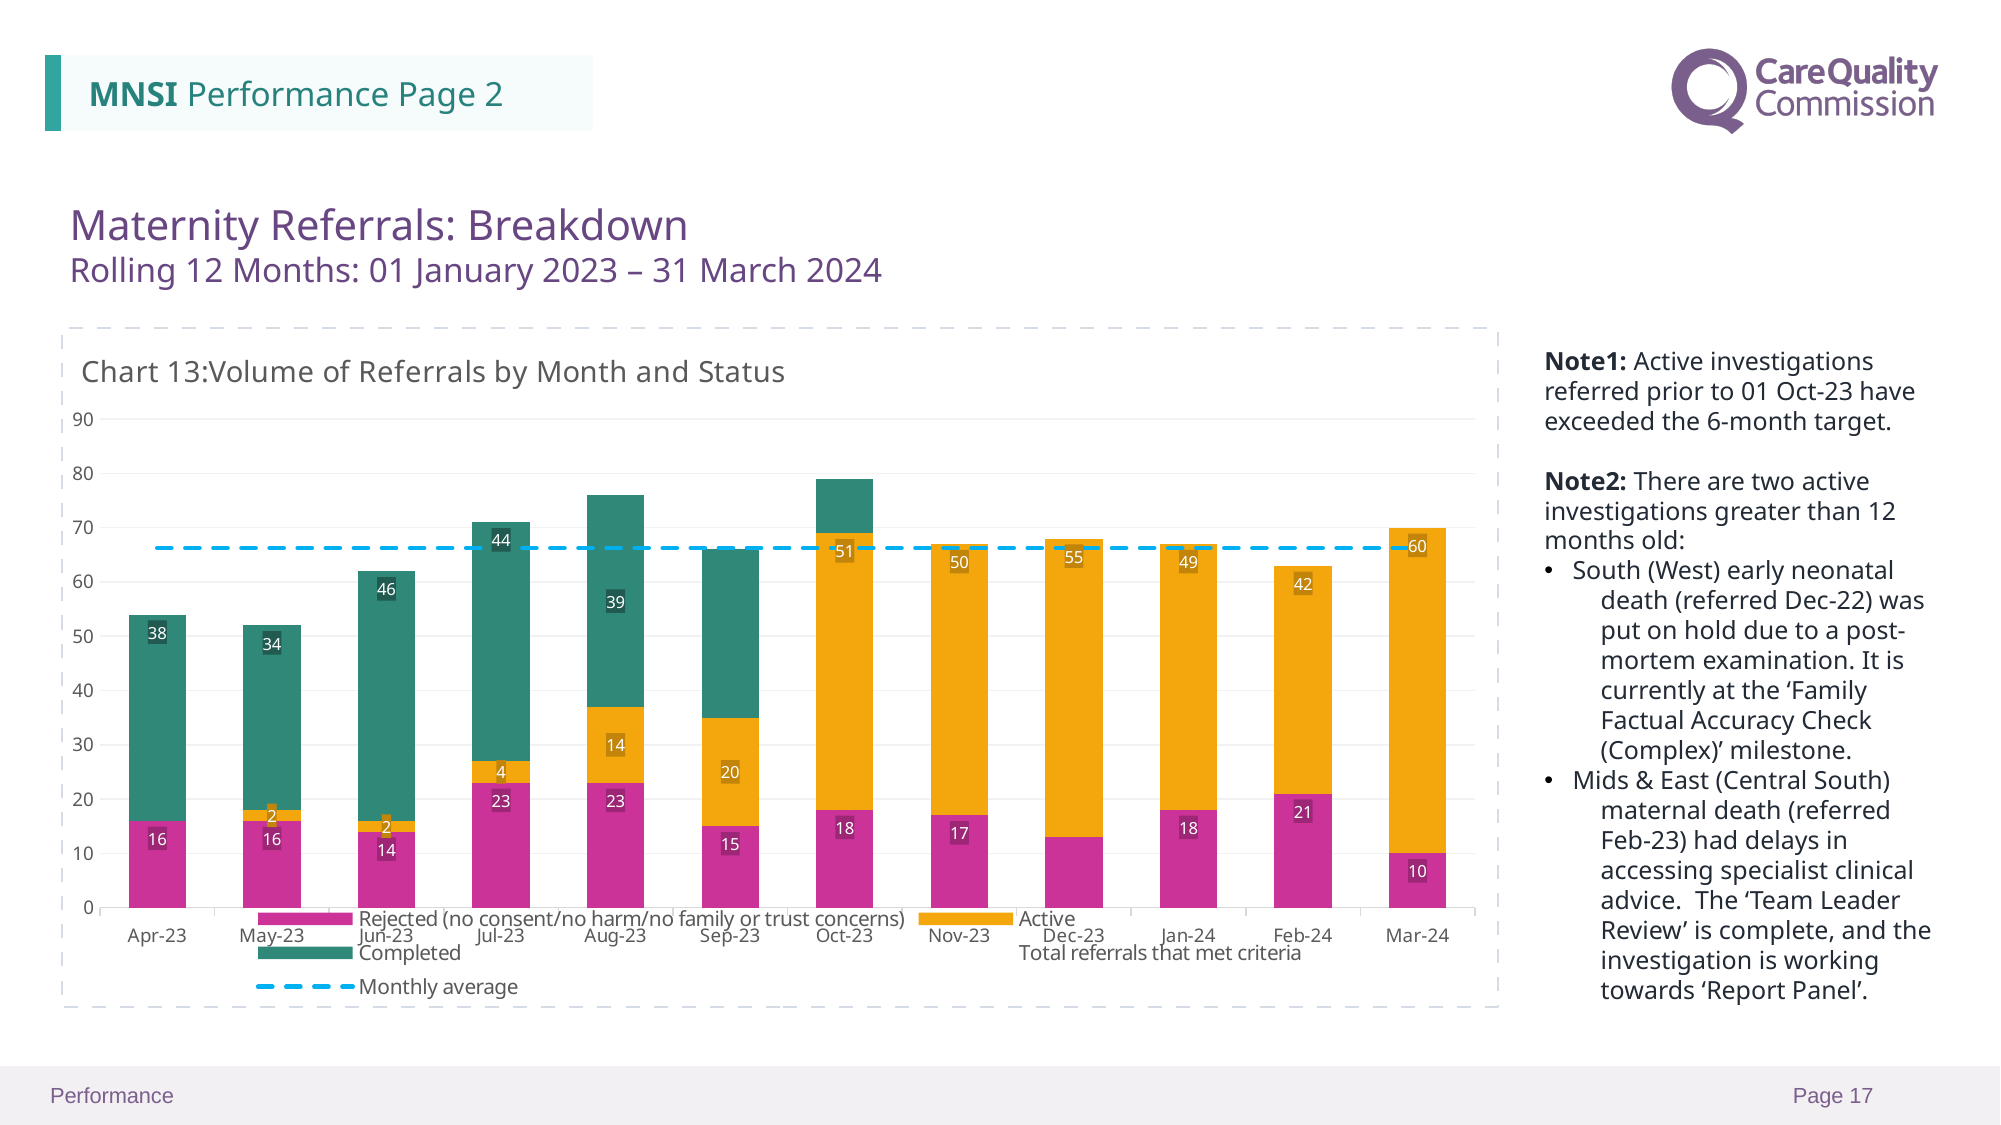

# MNSI Performance Page 2
Maternity Referrals: Breakdown
Rolling 12 Months: 01 January 2023 – 31 March 2024
### Chart: Chart 13:Volume of Referrals by Month and Status
| Category | Rejected (no consent/no harm/no family or trust concerns) | Active | Completed | Total referrals that met criteria | Monthly average |
|---|---|---|---|---|---|
| 45017 | 16.0 | 0.0 | 38.0 | 54.0 | 66.25 |
| 45047 | 16.0 | 2.0 | 34.0 | 52.0 | 66.25 |
| 45078 | 14.0 | 2.0 | 46.0 | 62.0 | 66.25 |
| 45108 | 23.0 | 4.0 | 44.0 | 71.0 | 66.25 |
| 45139 | 23.0 | 14.0 | 39.0 | 76.0 | 66.25 |
| 45170 | 15.0 | 20.0 | 31.0 | 66.0 | 66.25 |
| 45200 | 18.0 | 51.0 | 10.0 | 79.0 | 66.25 |
| 45231 | 17.0 | 50.0 | 0.0 | 67.0 | 66.25 |
| 45261 | 13.0 | 55.0 | 0.0 | 68.0 | 66.25 |
| 45292 | 18.0 | 49.0 | 0.0 | 67.0 | 66.25 |
| 45323 | 21.0 | 42.0 | 0.0 | 63.0 | 66.25 |
| 45352 | 10.0 | 60.0 | 0.0 | 70.0 | 66.25 |Note1: Active investigations referred prior to 01 Oct-23 have exceeded the 6-month target.
Note2: There are two active investigations greater than 12 months old:
South (West) early neonatal death (referred Dec-22) was put on hold due to a post-mortem examination. It is currently at the ‘Family Factual Accuracy Check (Complex)’ milestone.
Mids & East (Central South) maternal death (referred Feb-23) had delays in accessing specialist clinical advice. The ‘Team Leader Review’ is complete, and the investigation is working towards ‘Report Panel’.
Performance
Page 17